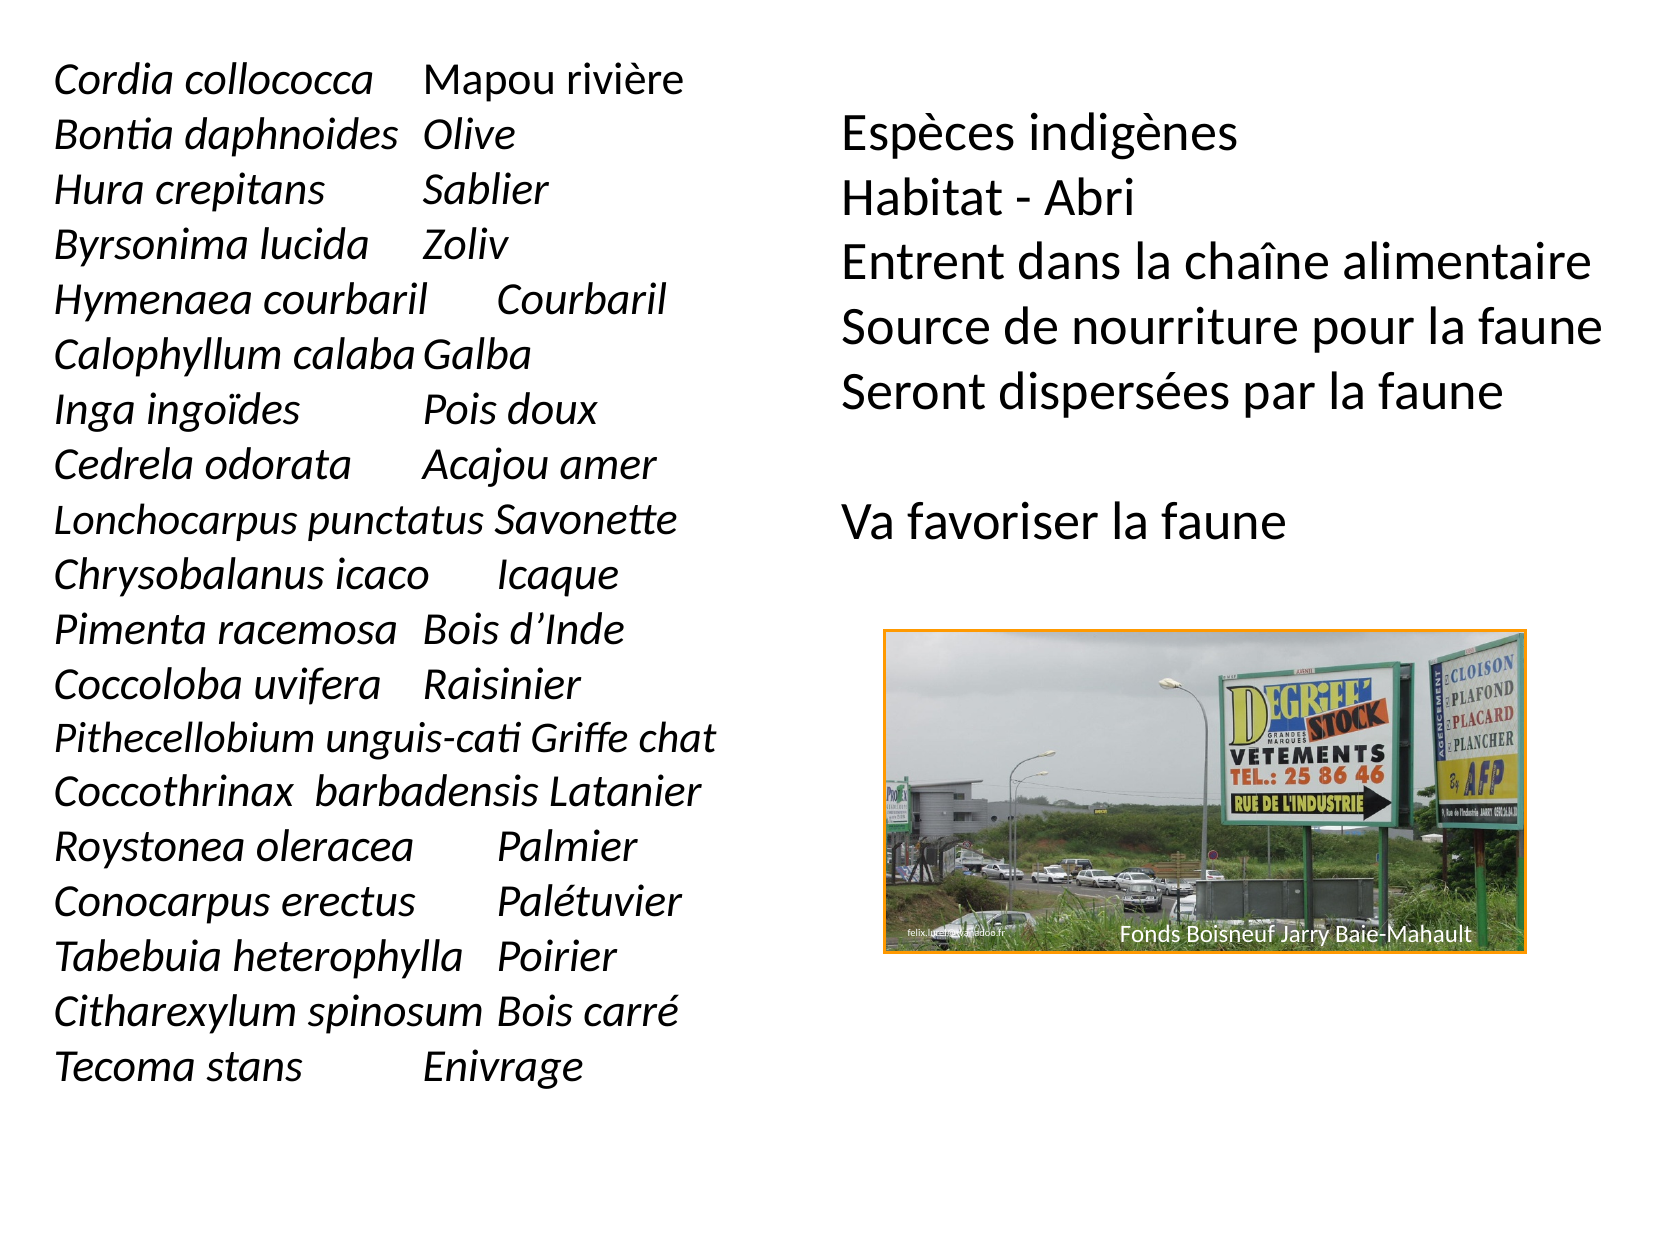

Cordia collococca 	Mapou rivière
Bontia daphnoides 	Olive
Hura crepitans 		Sablier
Byrsonima lucida 	Zoliv
Hymenaea courbaril	Courbaril
Calophyllum calaba	Galba
Inga ingoïdes 		Pois doux
Cedrela odorata 	Acajou amer
Lonchocarpus punctatus Savonette
Chrysobalanus icaco	Icaque
Pimenta racemosa 	Bois d’Inde
Coccoloba uvifera	Raisinier
Pithecellobium unguis-cati Griffe chat
Coccothrinax barbadensis Latanier
Roystonea oleracea 	Palmier
Conocarpus erectus 	Palétuvier
Tabebuia heterophylla 	Poirier
Citharexylum spinosum 	Bois carré
Tecoma stans		Enivrage
Espèces indigènes
Habitat - Abri
Entrent dans la chaîne alimentaire
Source de nourriture pour la faune
Seront dispersées par la faune
Va favoriser la faune
felix.lurel@wanadoo.fr
Fonds Boisneuf Jarry Baie-Mahault
felix.lurel@wanadoo.fr